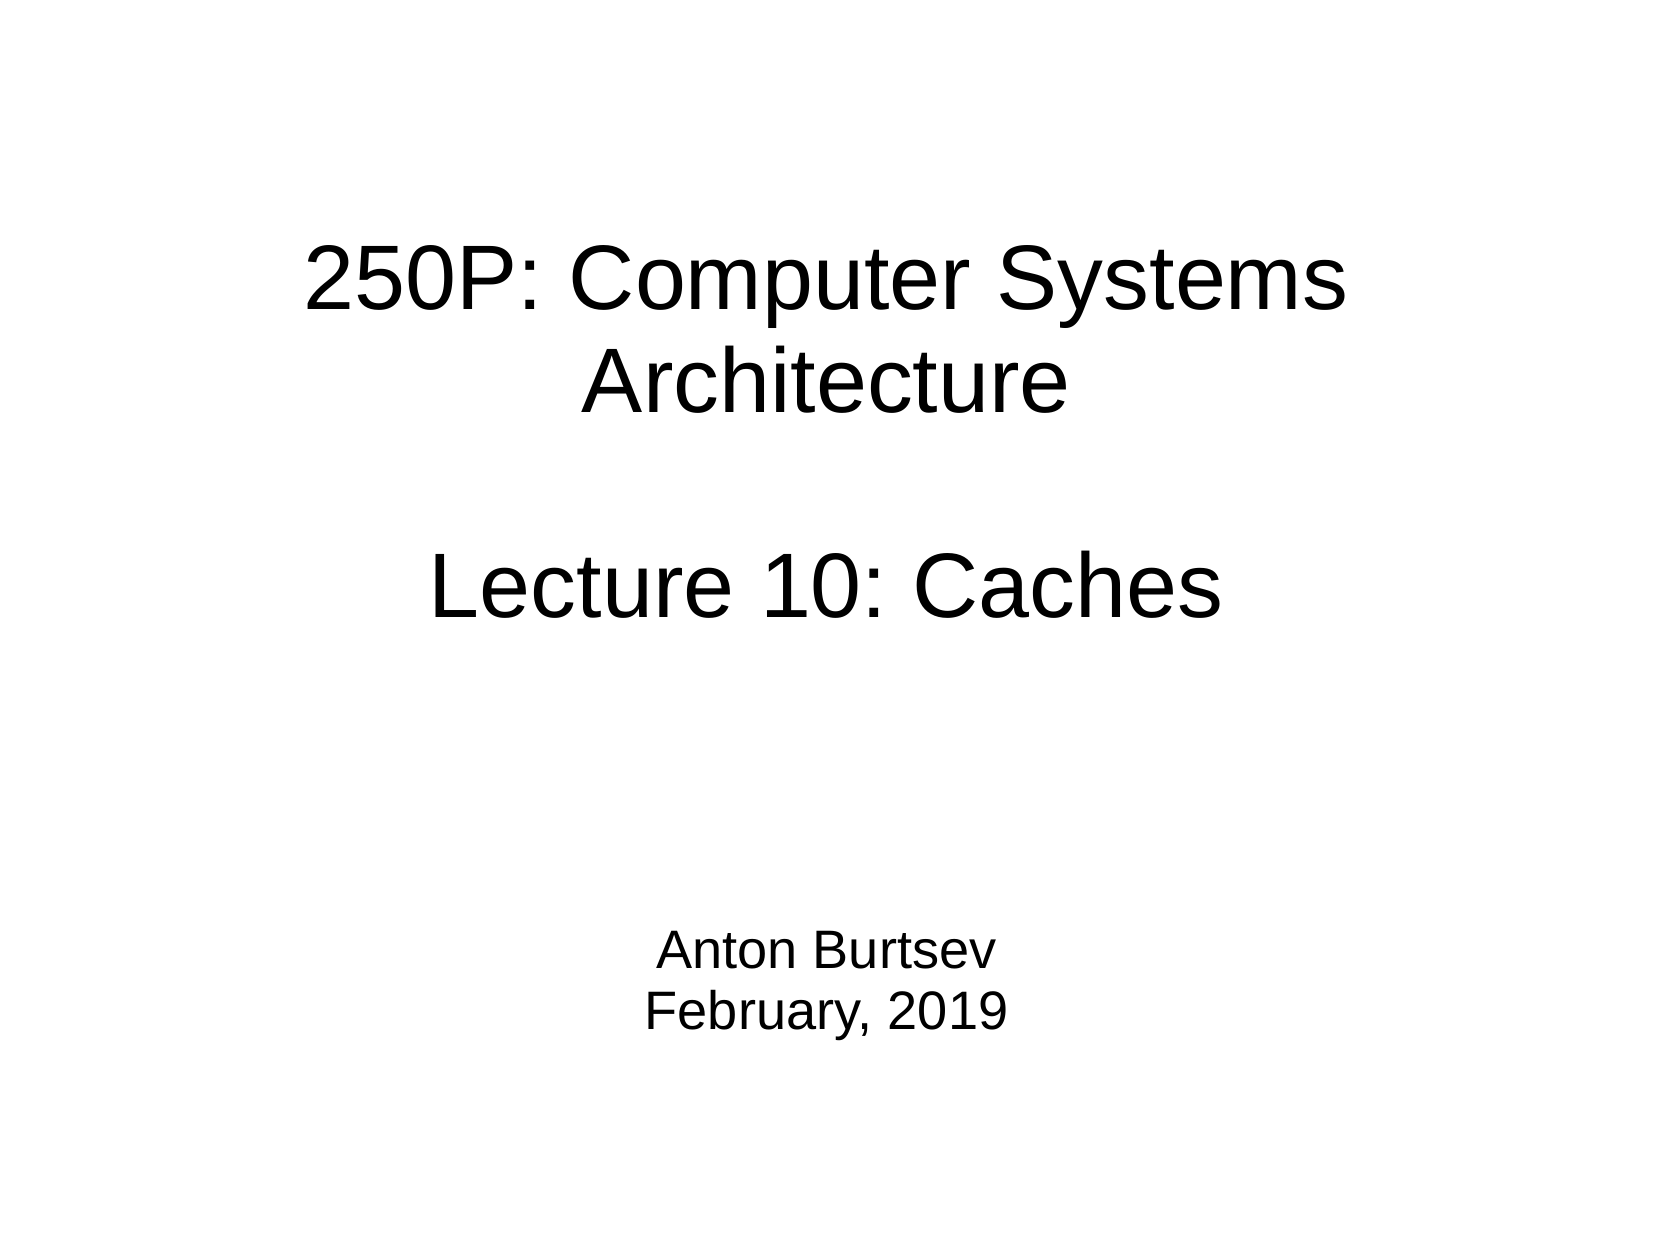

# 250P: Computer Systems Architecture Lecture 10: Caches
Anton Burtsev
February, 2019